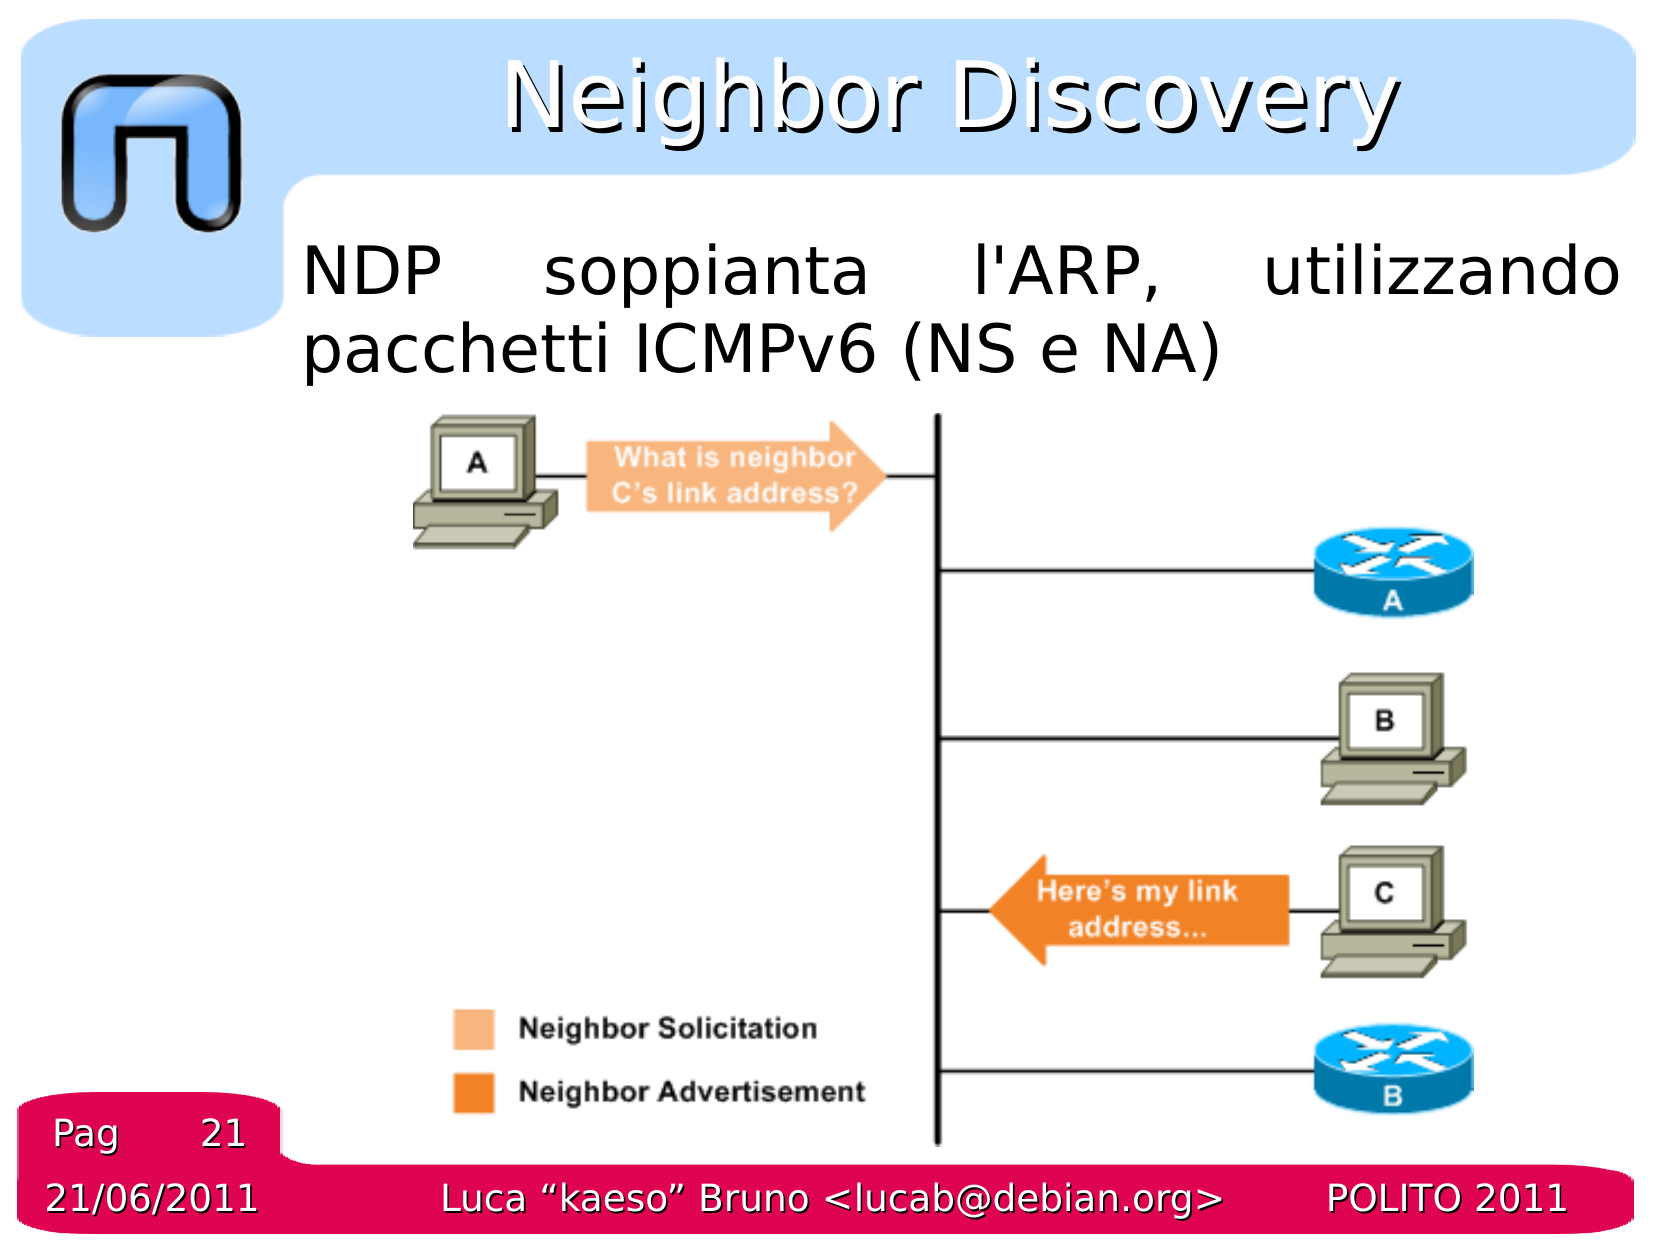

# Neighbor Discovery
NDP soppianta l'ARP, utilizzando pacchetti ICMPv6 (NS e NA)
Pag
Luca “kaeso” Bruno <lucab@debian.org> 		POLITO 2011
21/06/2011